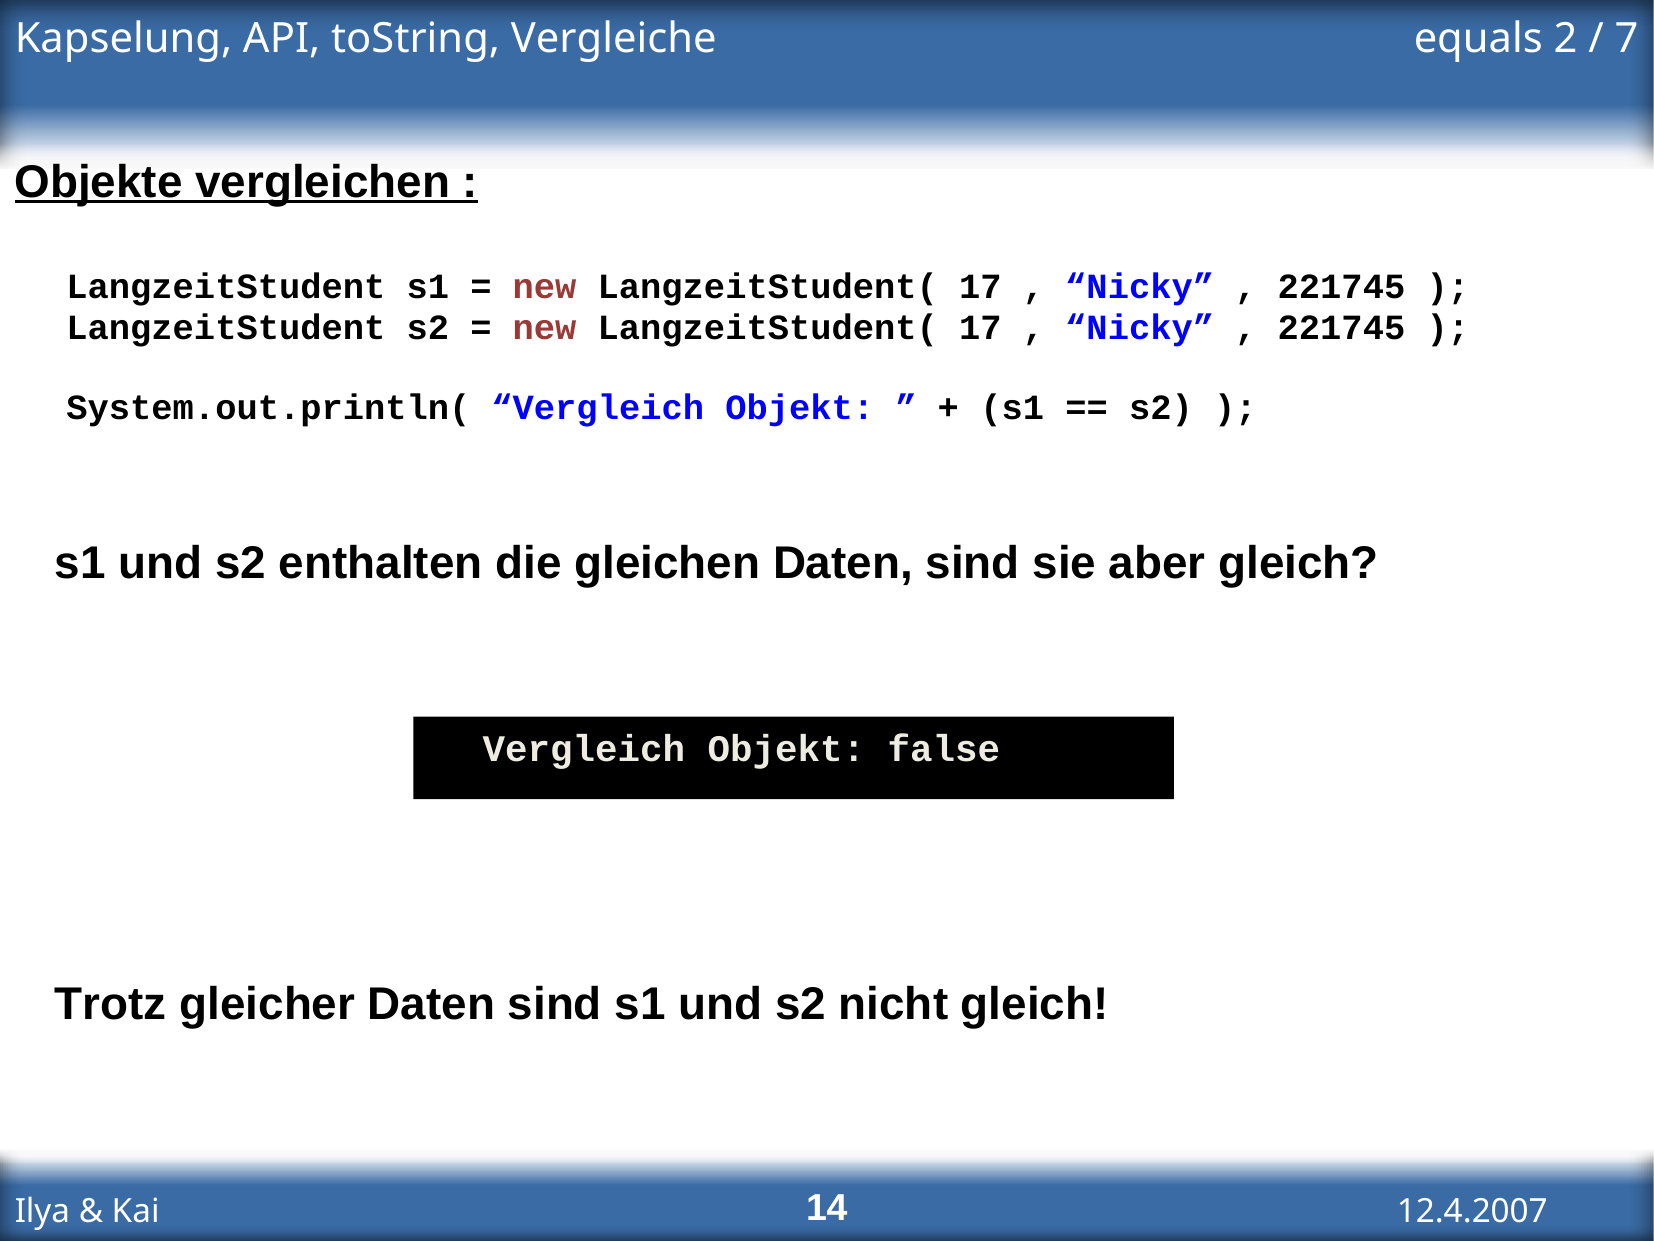

equals 2 / 7
Objekte vergleichen :
LangzeitStudent s1 = new LangzeitStudent( 17 , “Nicky” , 221745 );
LangzeitStudent s2 = new LangzeitStudent( 17 , “Nicky” , 221745 );
System.out.println( “Vergleich Objekt: ” + (s1 == s2) );
 s1 und s2 enthalten die gleichen Daten, sind sie aber gleich?
Vergleich Objekt: false
 Trotz gleicher Daten sind s1 und s2 nicht gleich!
14